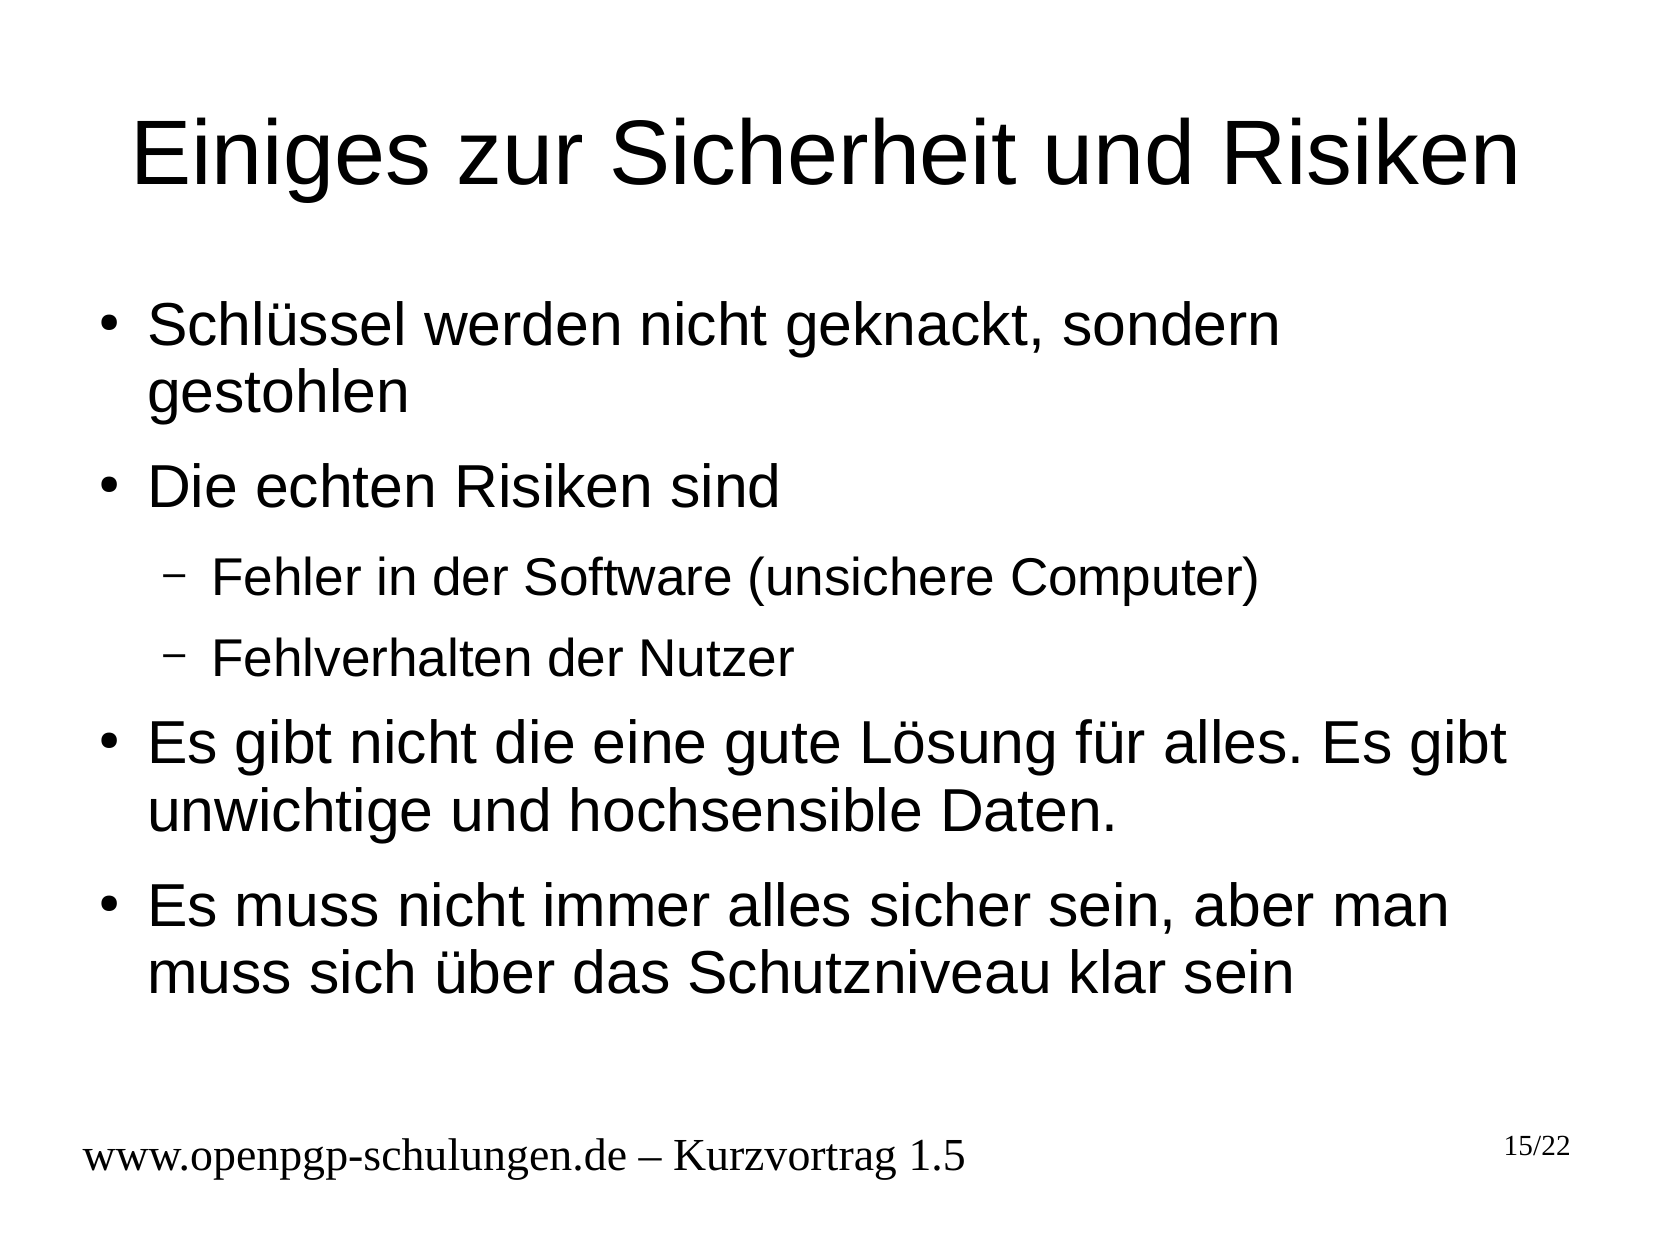

# Einiges zur Sicherheit und Risiken
Schlüssel werden nicht geknackt, sondern gestohlen
Die echten Risiken sind
Fehler in der Software (unsichere Computer)
Fehlverhalten der Nutzer
Es gibt nicht die eine gute Lösung für alles. Es gibt unwichtige und hochsensible Daten.
Es muss nicht immer alles sicher sein, aber man muss sich über das Schutzniveau klar sein
15